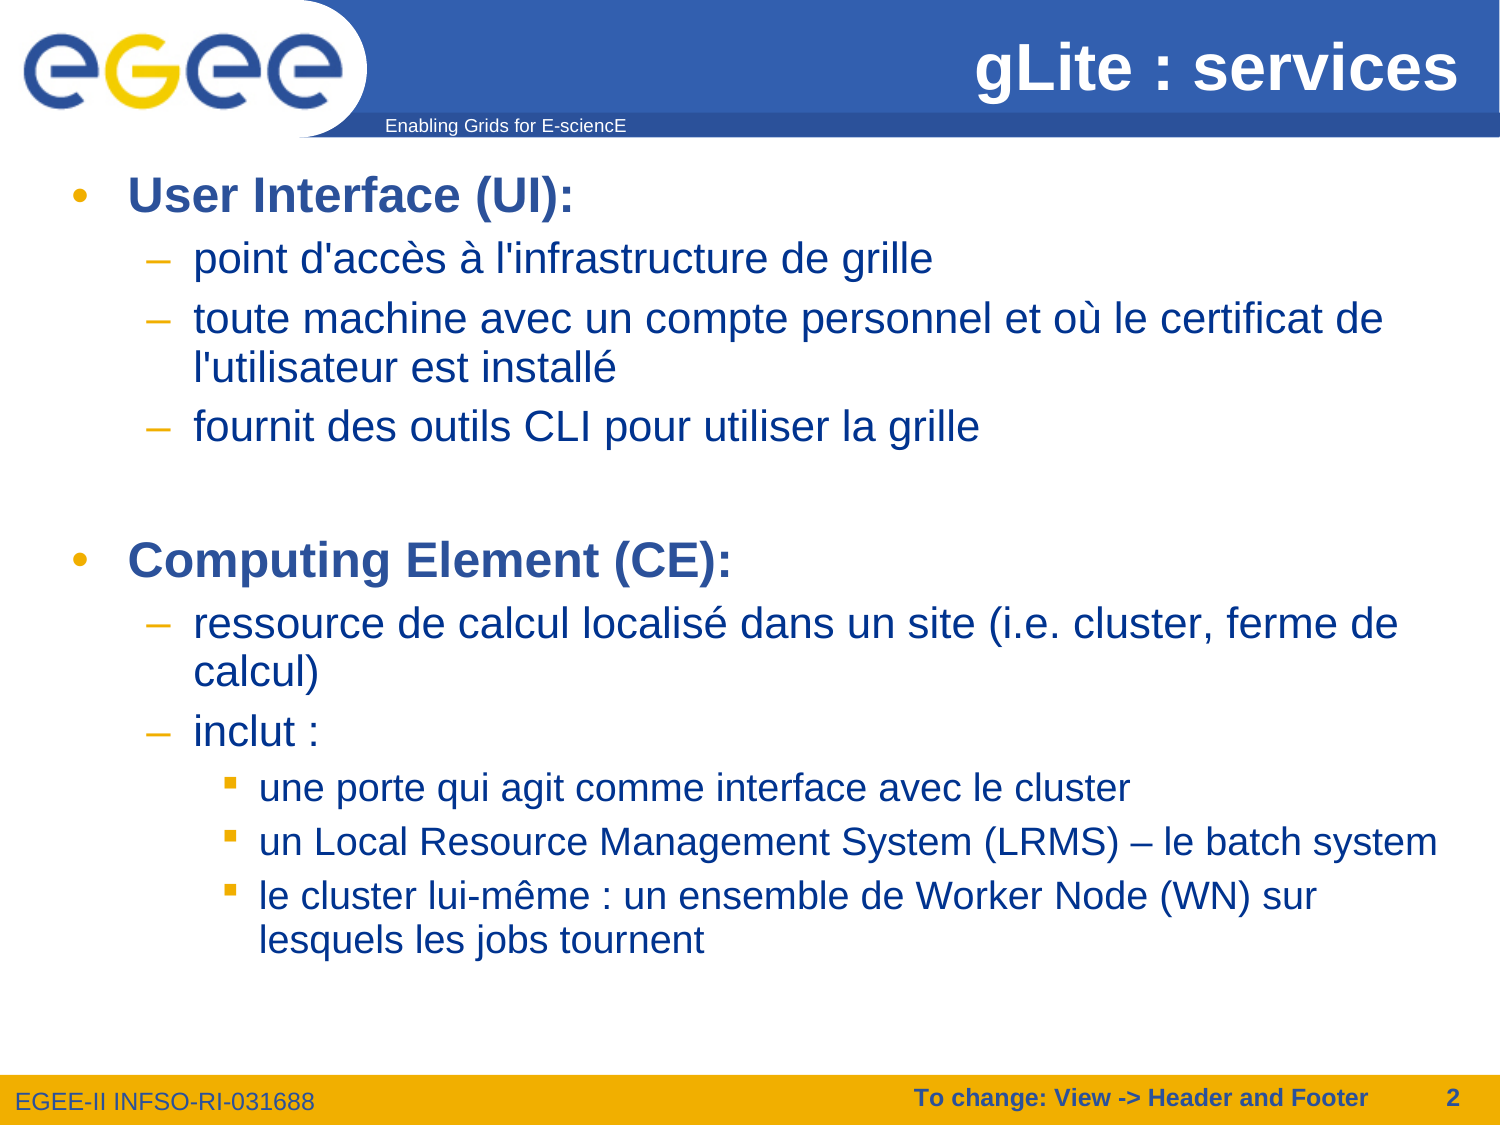

# gLite : services
User Interface (UI):
point d'accès à l'infrastructure de grille
toute machine avec un compte personnel et où le certificat de l'utilisateur est installé
fournit des outils CLI pour utiliser la grille
Computing Element (CE):
ressource de calcul localisé dans un site (i.e. cluster, ferme de calcul)
inclut :
une porte qui agit comme interface avec le cluster
un Local Resource Management System (LRMS) – le batch system
le cluster lui-même : un ensemble de Worker Node (WN) sur lesquels les jobs tournent
To change: View -> Header and Footer
2